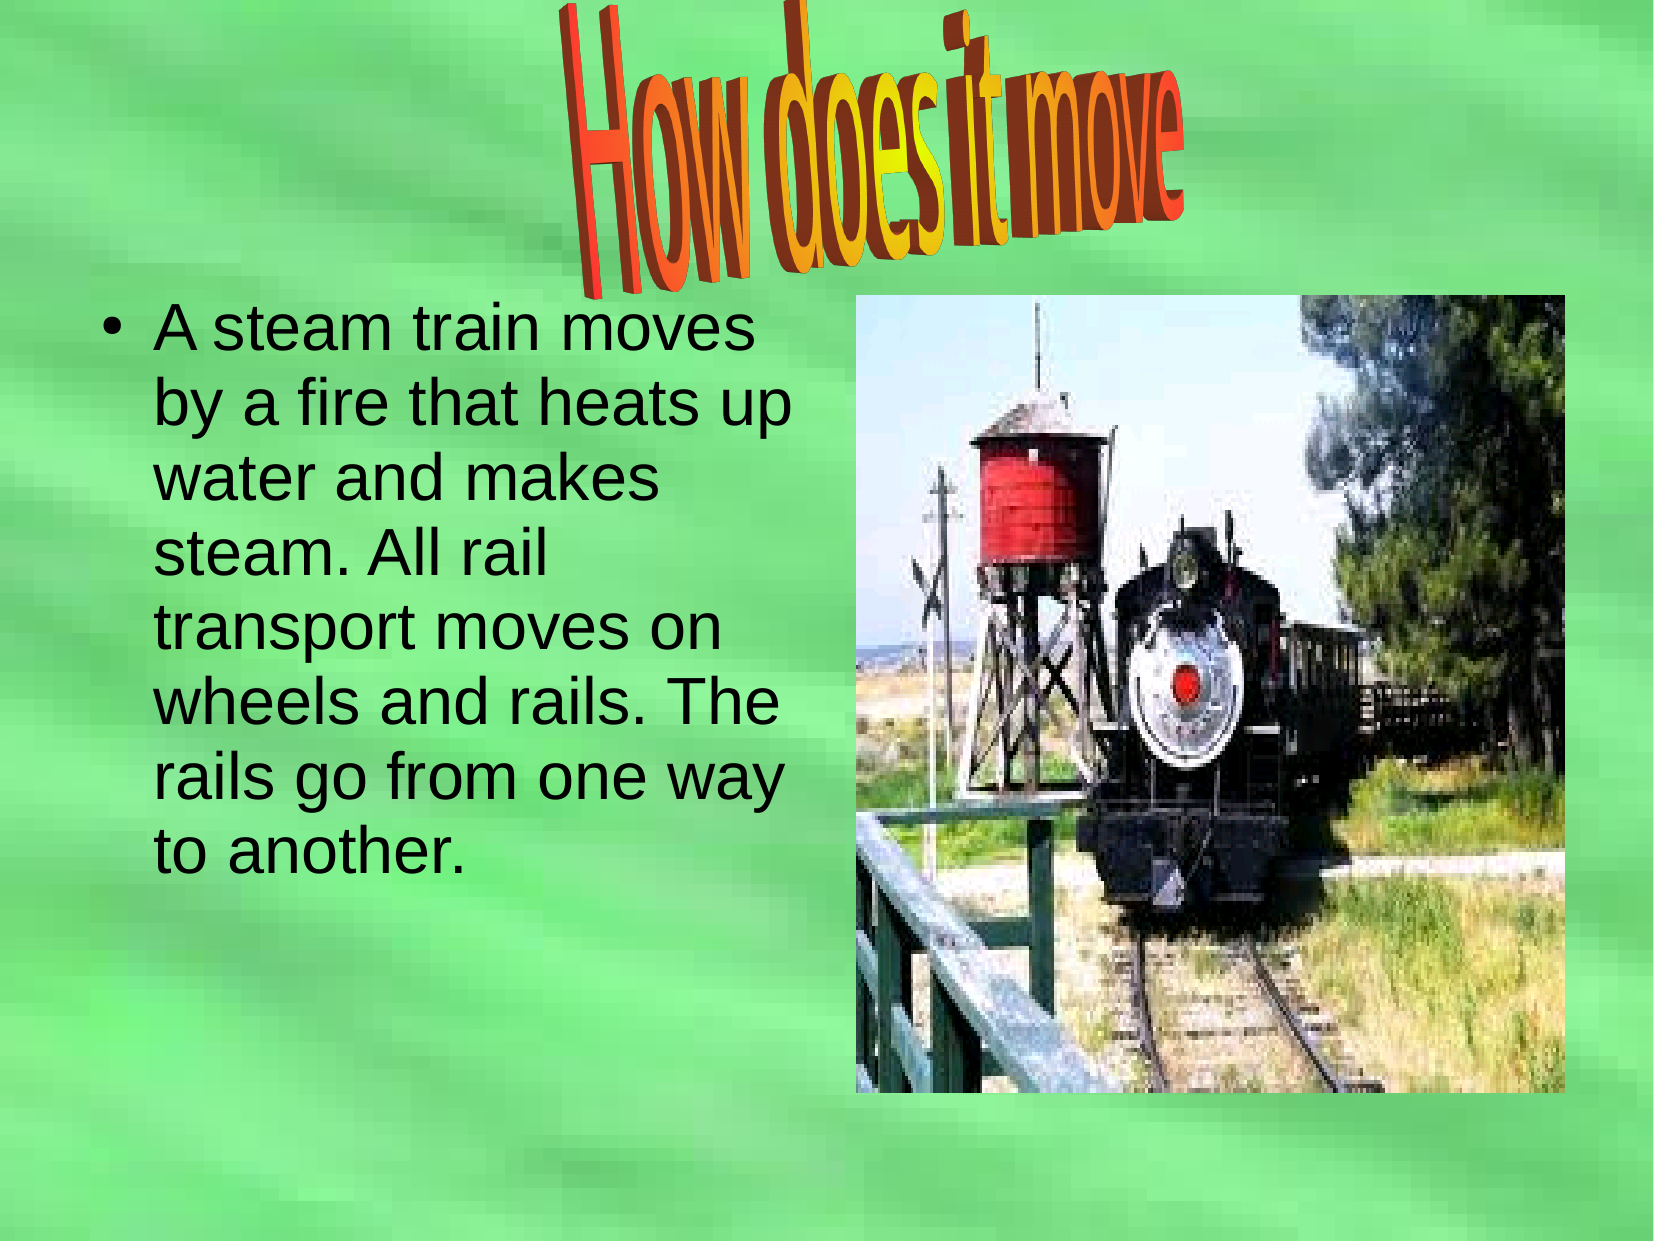

How does it move
# A steam train moves by a fire that heats up water and makes steam. All rail transport moves on wheels and rails. The rails go from one way to another.